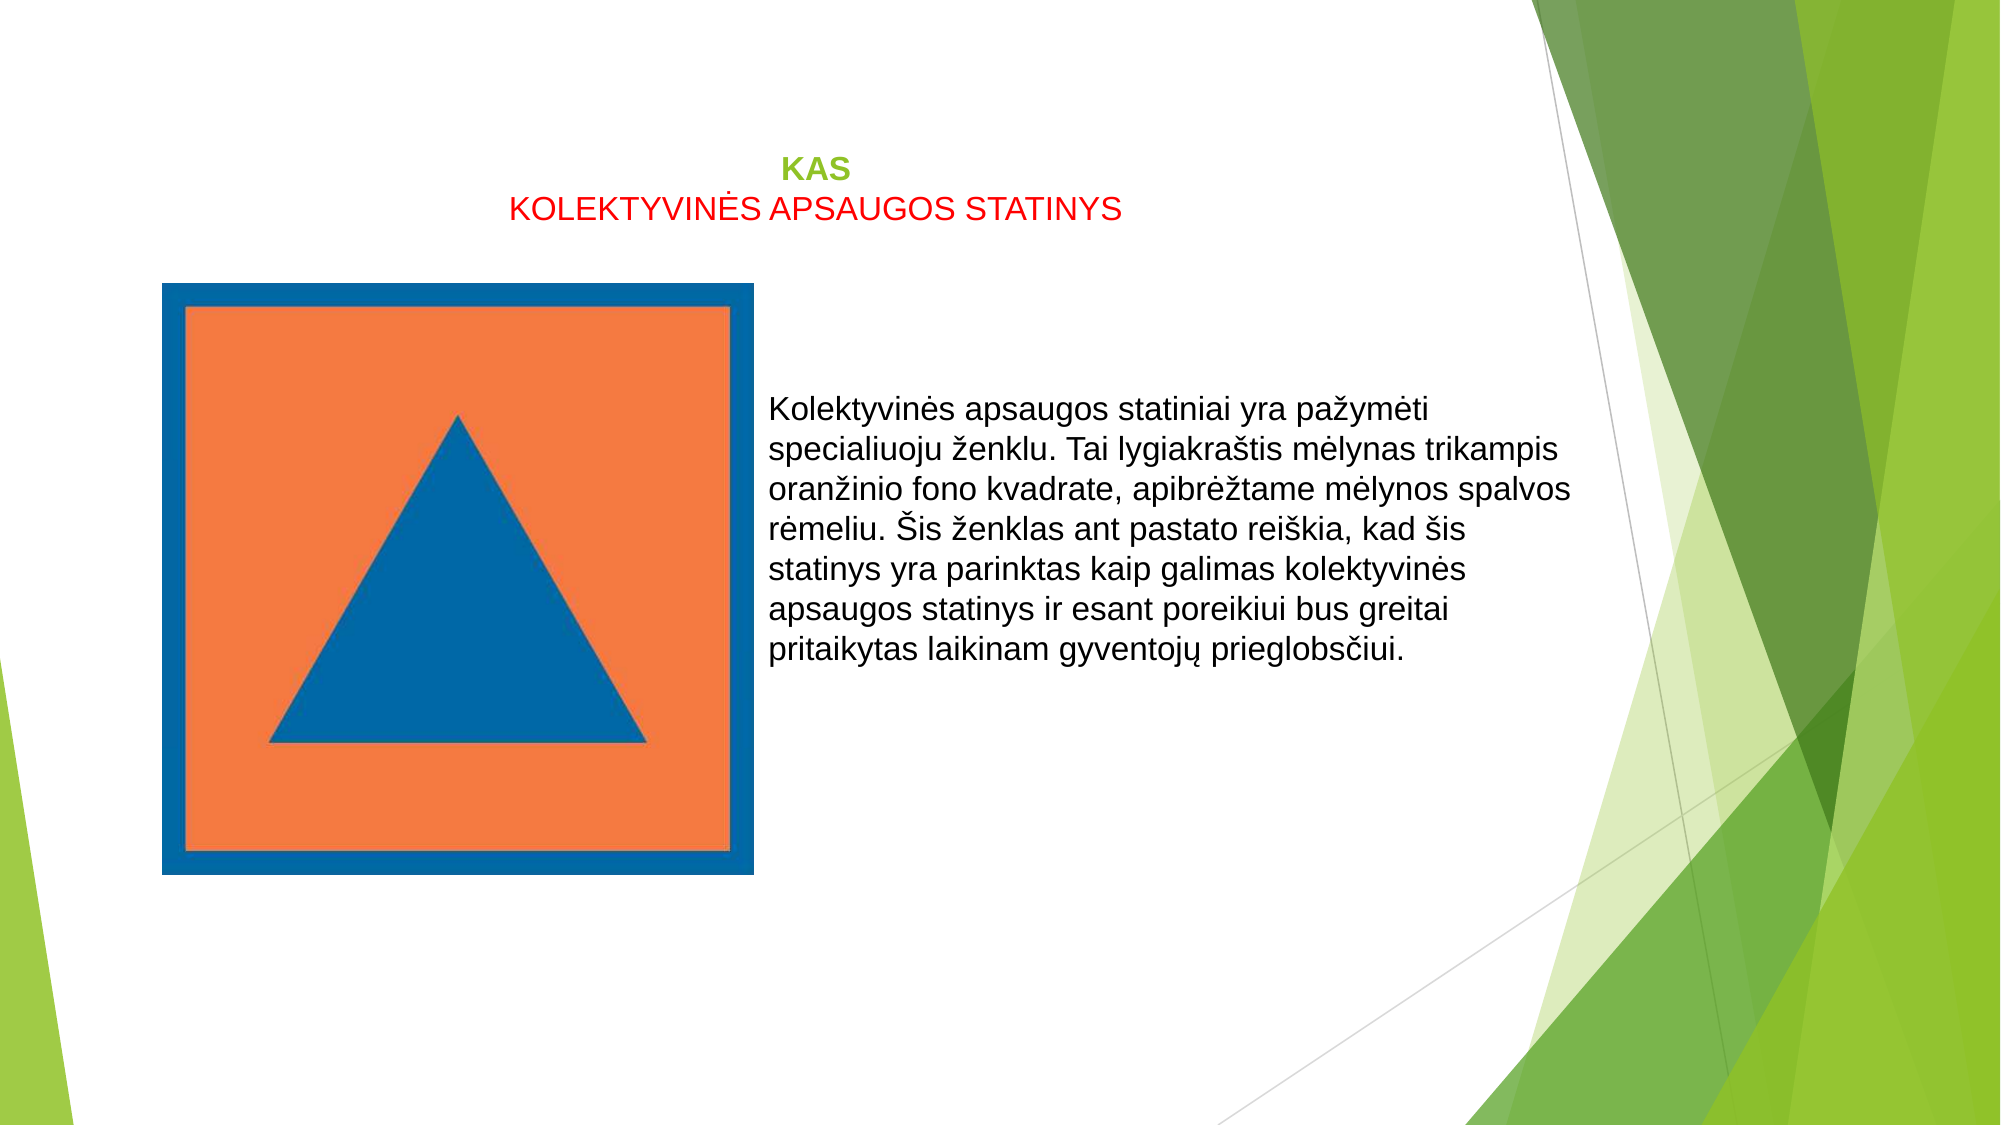

# KAS KOLEKTYVINĖS APSAUGOS STATINYS
Kolektyvinės apsaugos statiniai yra pažymėti specialiuoju ženklu. Tai lygiakraštis mėlynas trikampis oranžinio fono kvadrate, apibrėžtame mėlynos spalvos rėmeliu. Šis ženklas ant pastato reiškia, kad šis statinys yra parinktas kaip galimas kolektyvinės apsaugos statinys ir esant poreikiui bus greitai pritaikytas laikinam gyventojų prieglobsčiui.